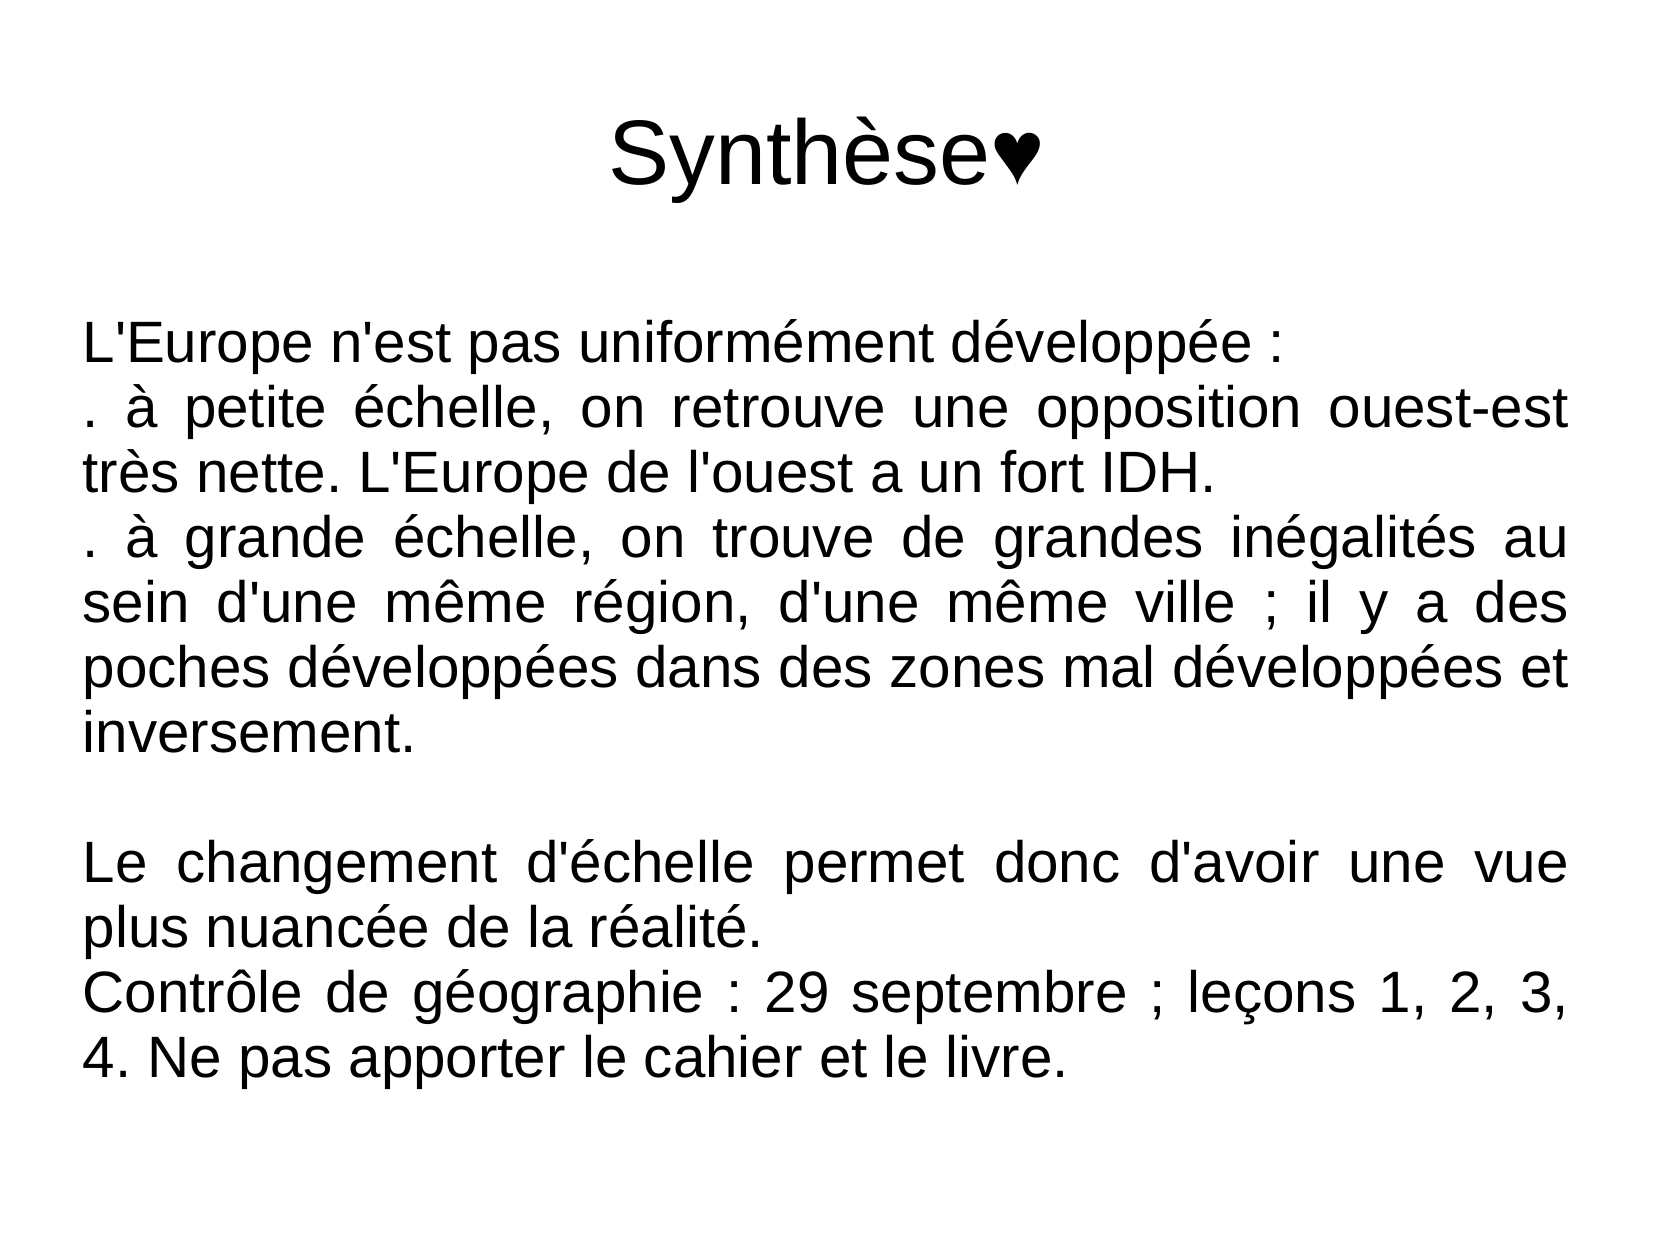

# Synthèse♥
L'Europe n'est pas uniformément développée :
. à petite échelle, on retrouve une opposition ouest-est très nette. L'Europe de l'ouest a un fort IDH.
. à grande échelle, on trouve de grandes inégalités au sein d'une même région, d'une même ville ; il y a des poches développées dans des zones mal développées et inversement.
Le changement d'échelle permet donc d'avoir une vue plus nuancée de la réalité.
Contrôle de géographie : 29 septembre ; leçons 1, 2, 3, 4. Ne pas apporter le cahier et le livre.